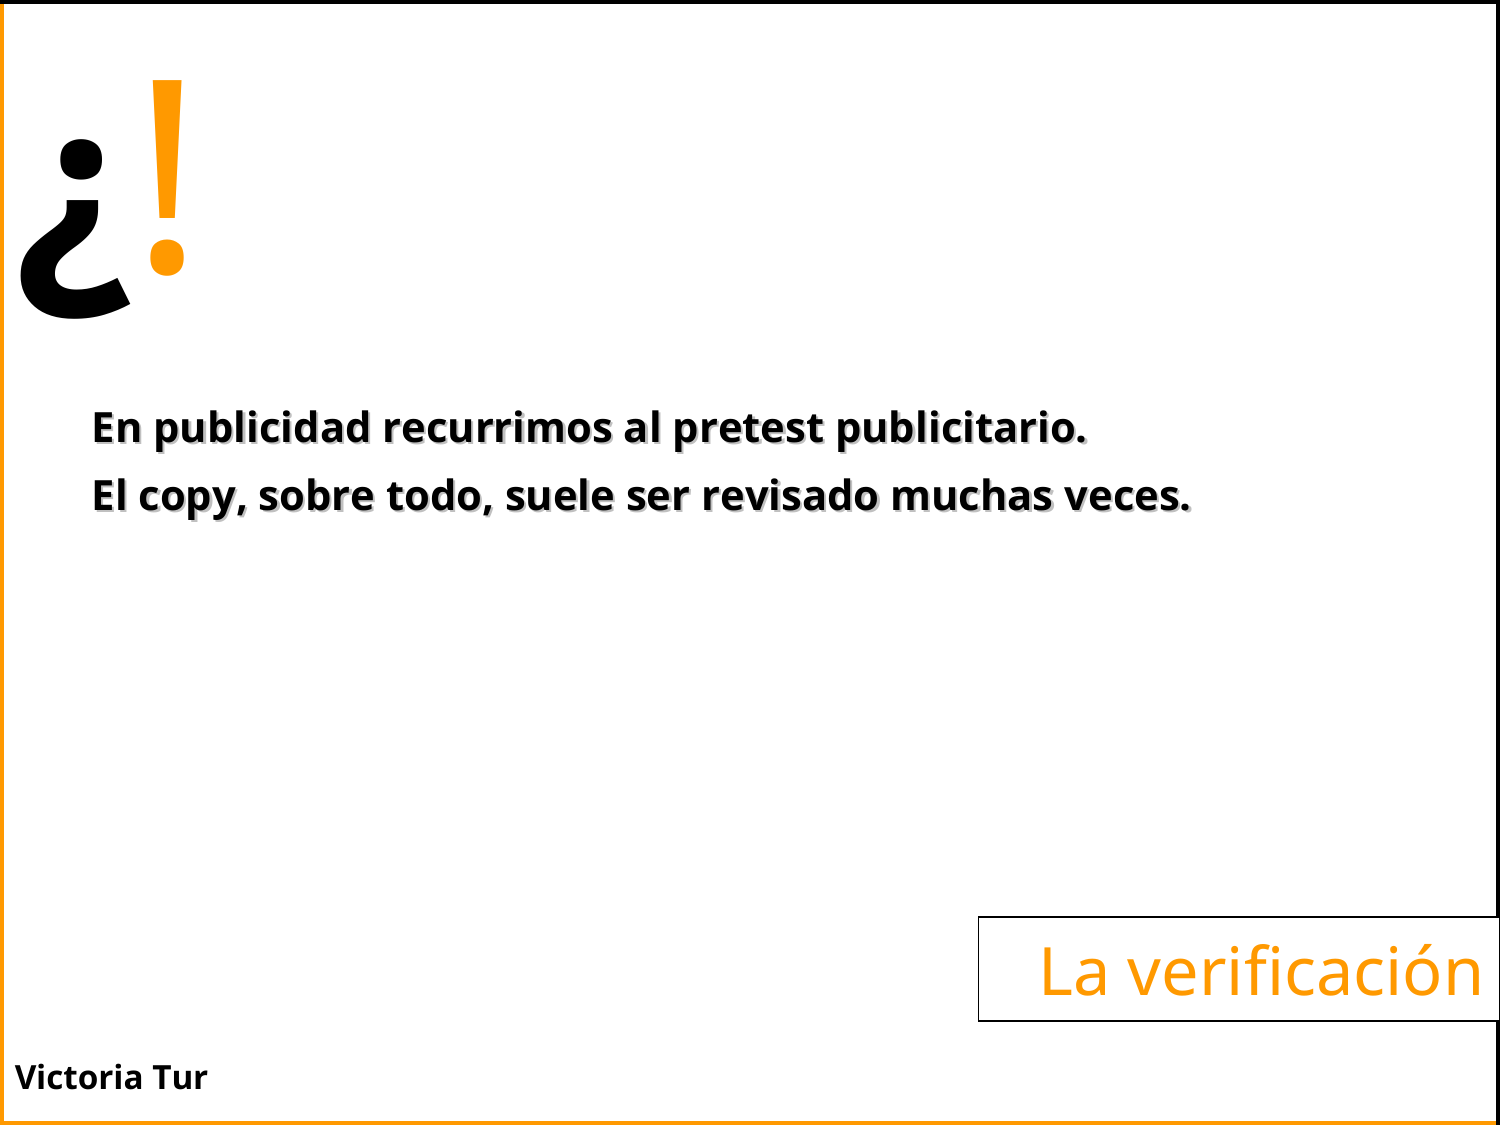

# En publicidad recurrimos al pretest publicitario.
El copy, sobre todo, suele ser revisado muchas veces.
La verificación